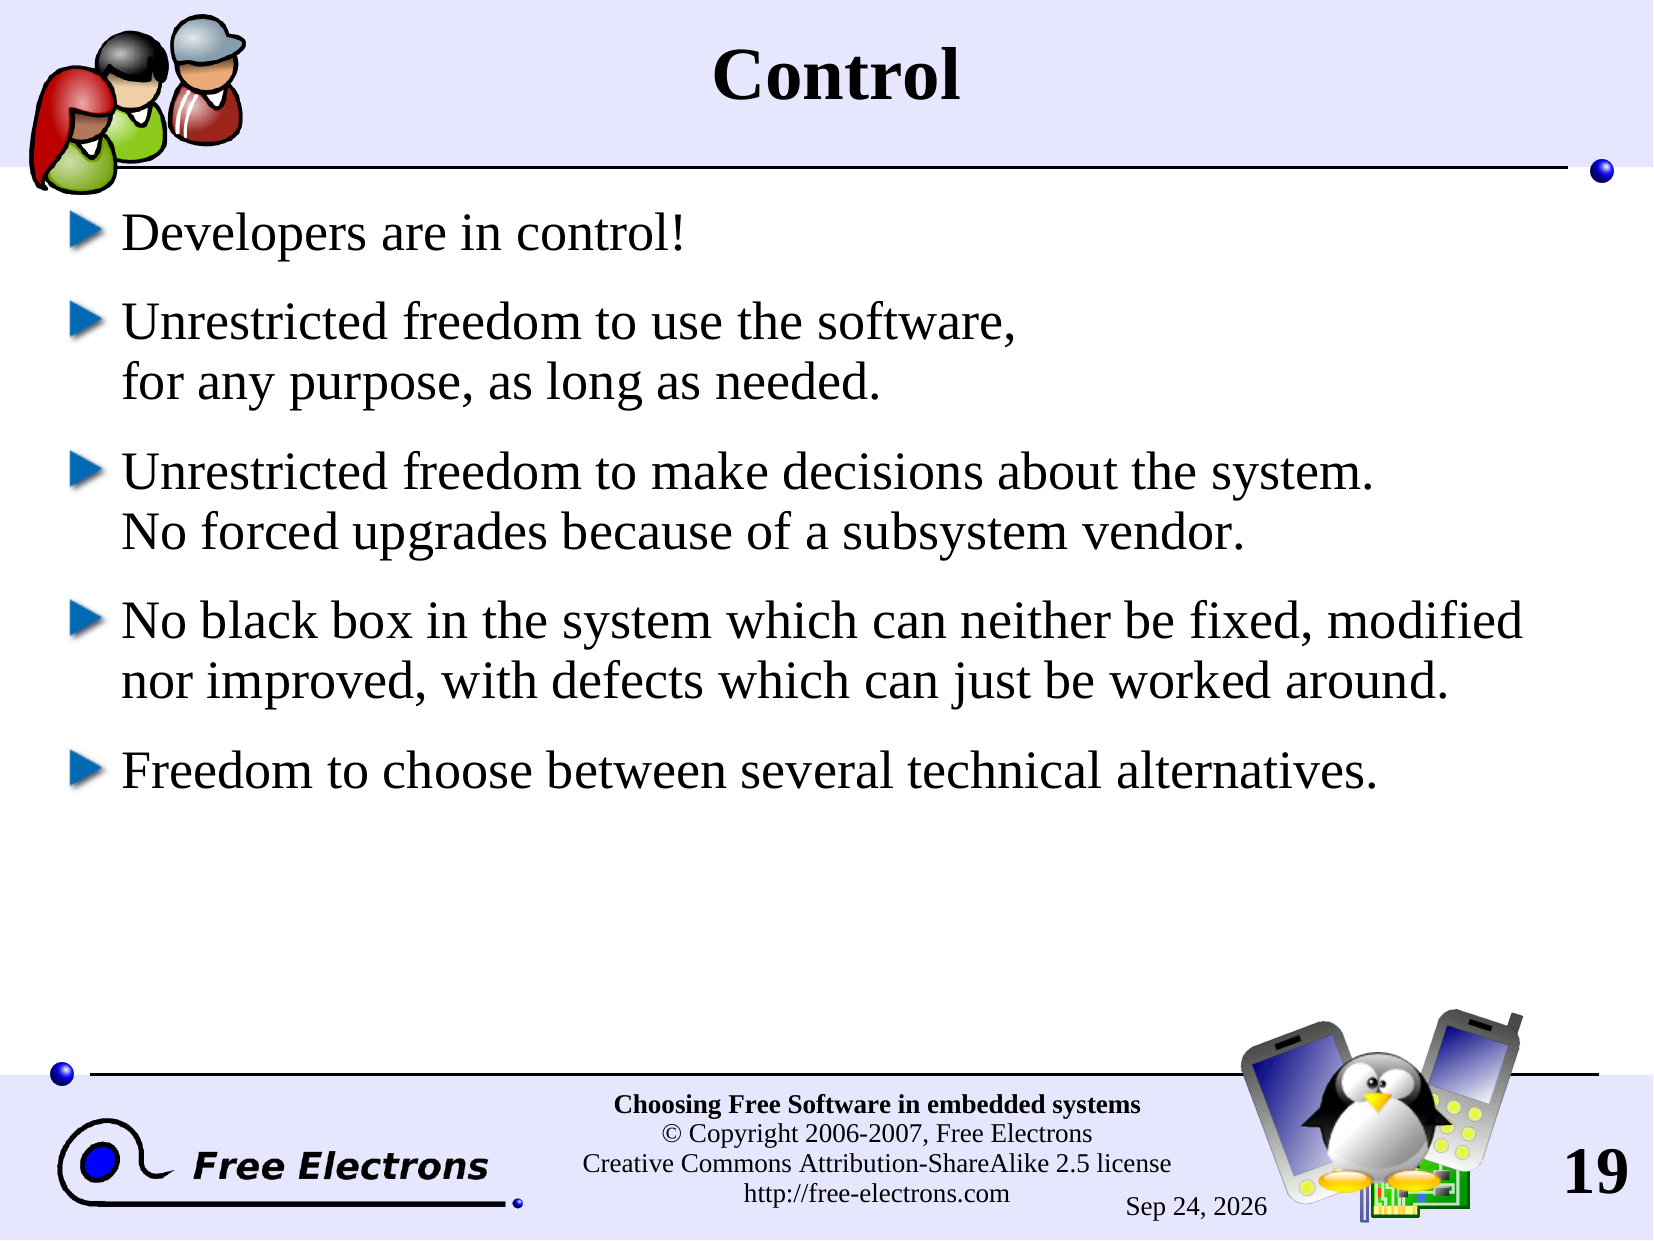

# Control
Developers are in control!
Unrestricted freedom to use the software,
for any purpose, as long as needed.
Unrestricted freedom to make decisions about the system.
No forced upgrades because of a subsystem vendor.
No black box in the system which can neither be fixed, modified nor improved, with defects which can just be worked around.
Freedom to choose between several technical alternatives.